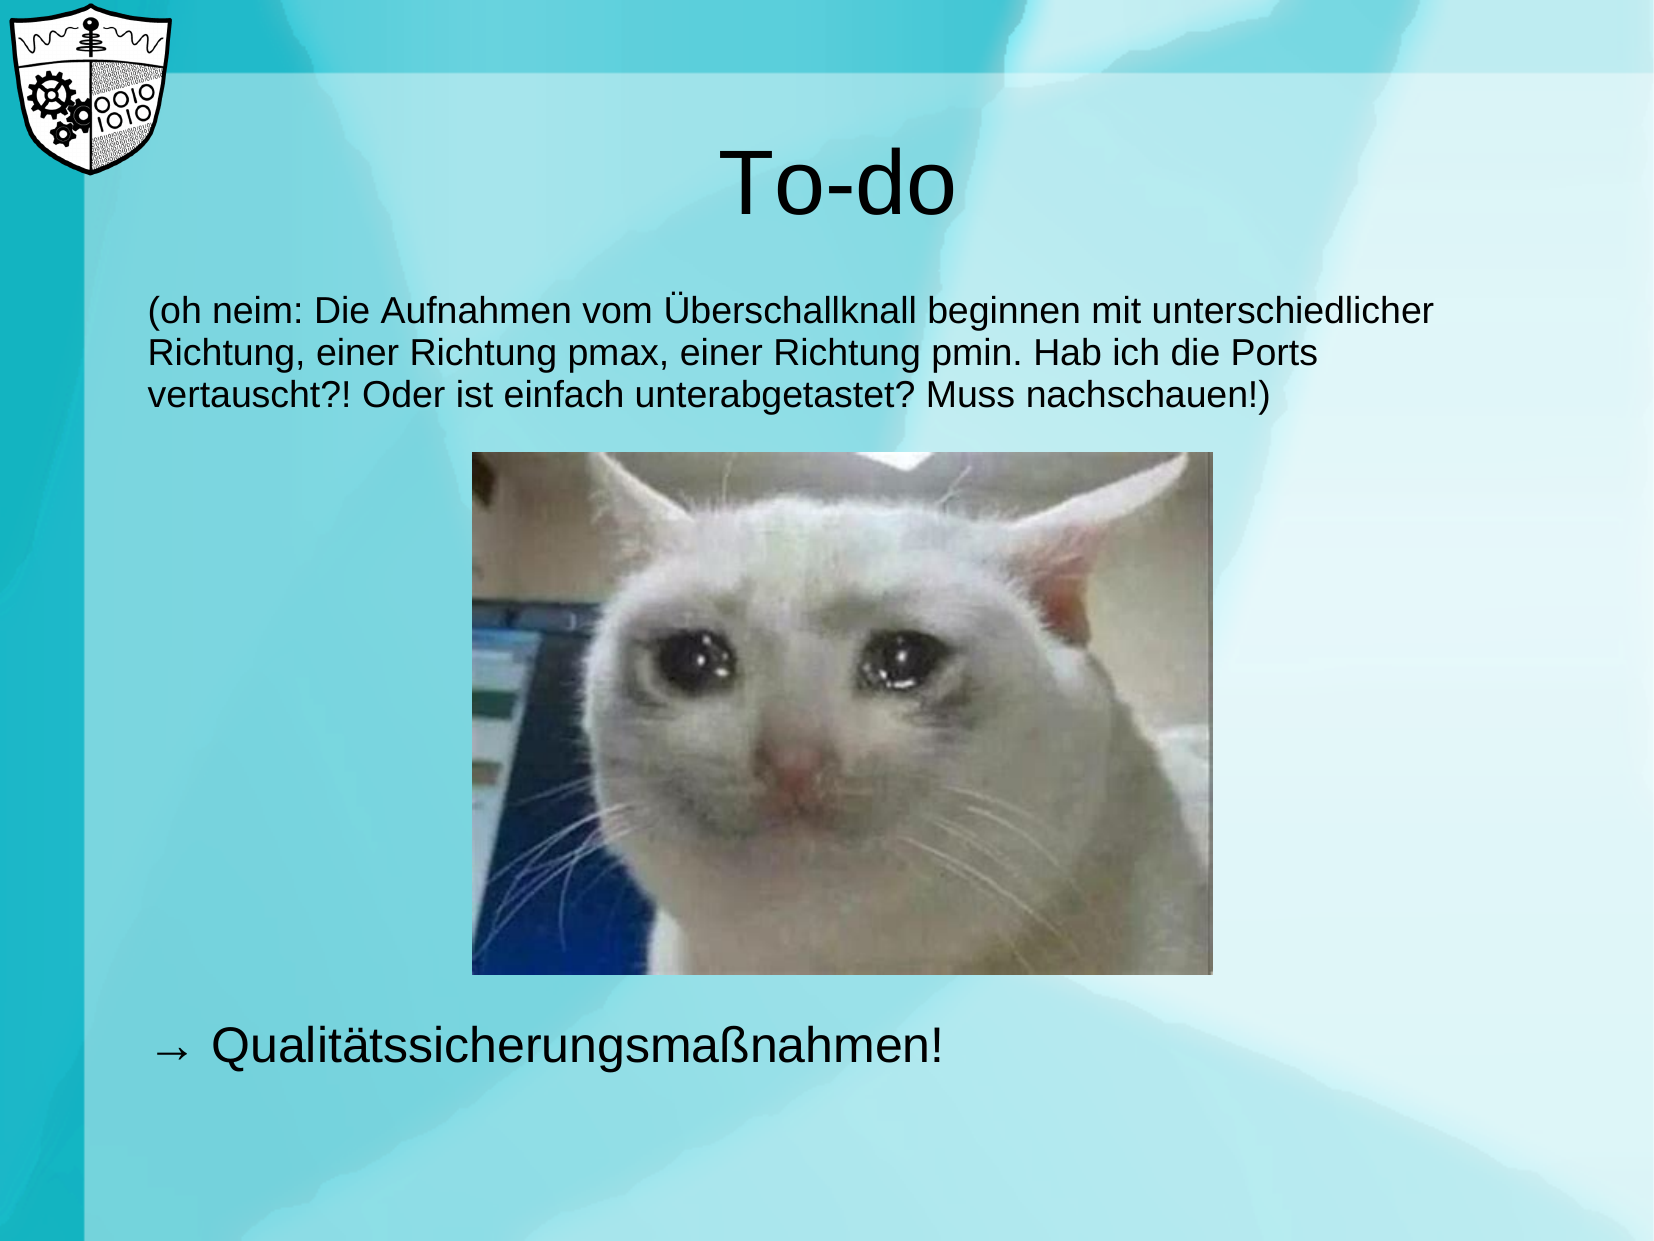

# To-do
(oh neim: Die Aufnahmen vom Überschallknall beginnen mit unterschiedlicher Richtung, einer Richtung pmax, einer Richtung pmin. Hab ich die Ports vertauscht?! Oder ist einfach unterabgetastet? Muss nachschauen!)
→ Qualitätssicherungsmaßnahmen!